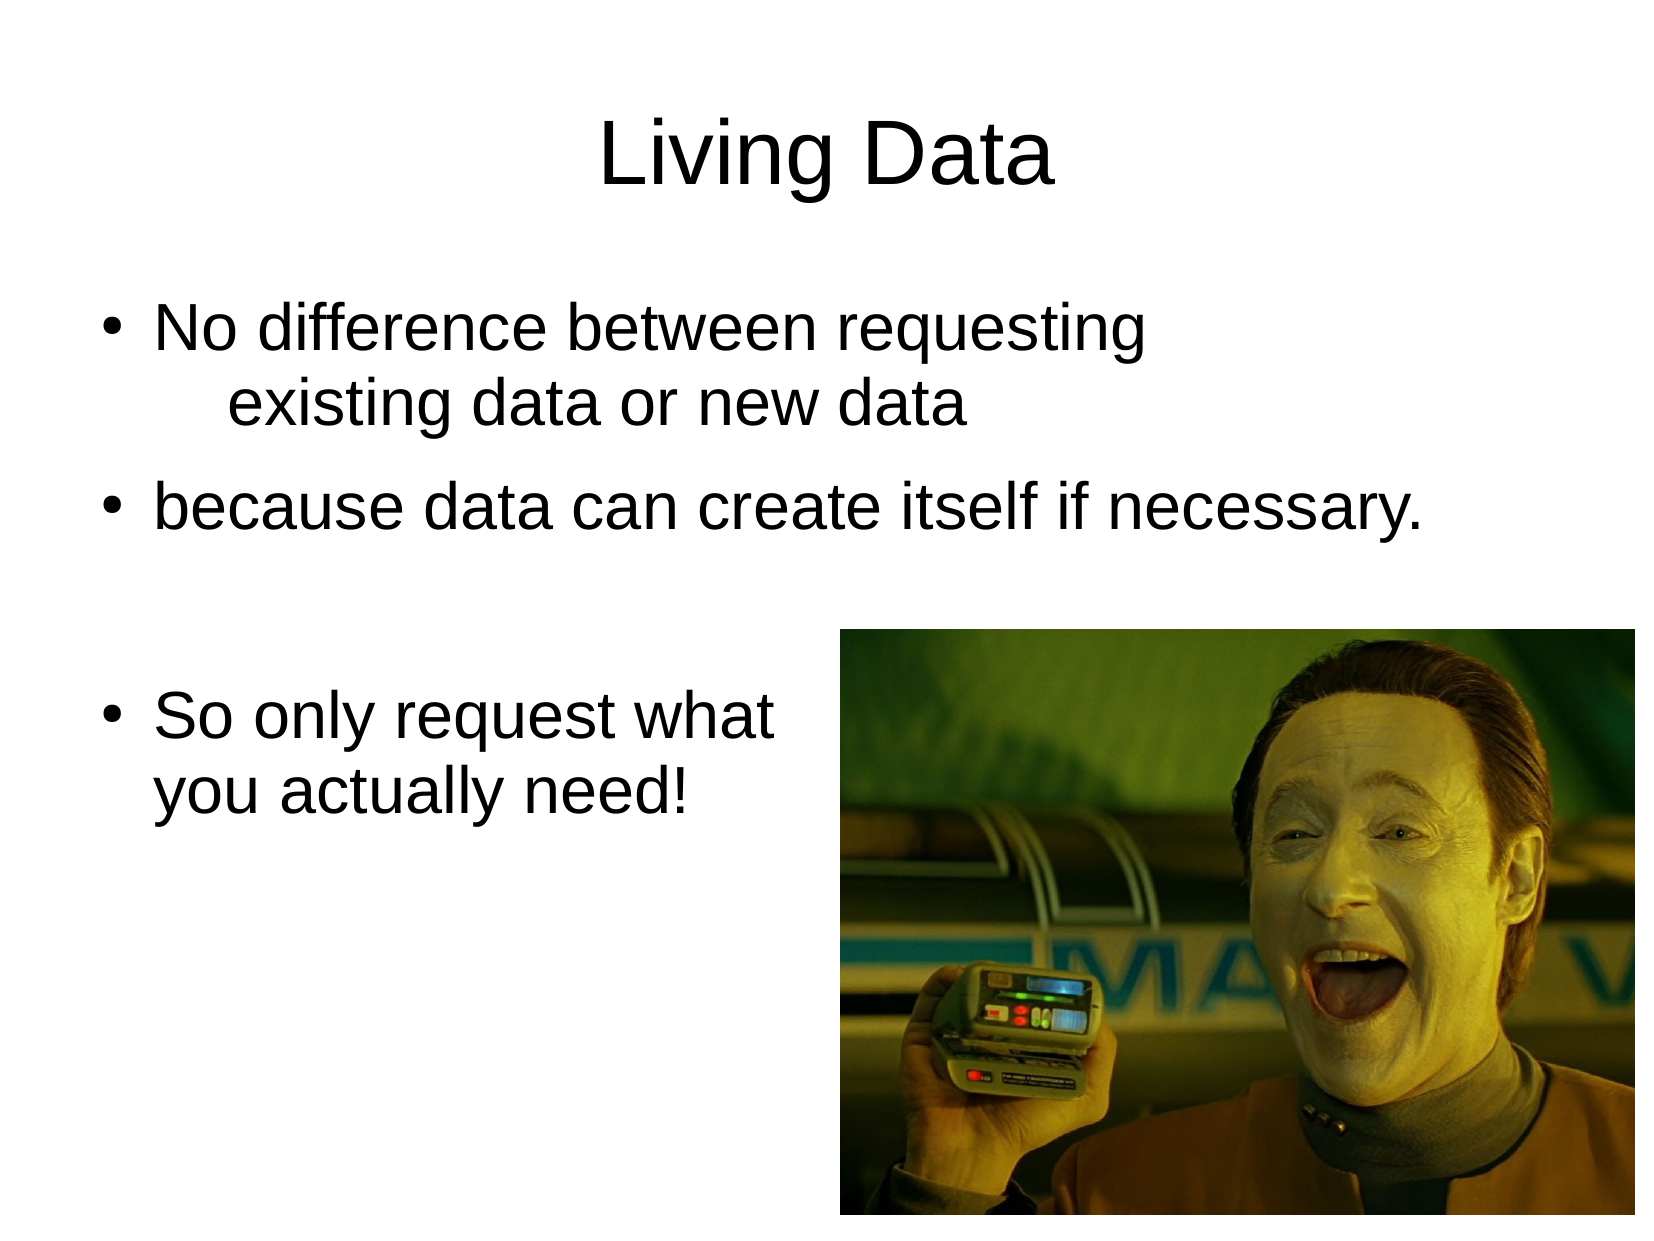

# Living Data
No difference between requesting
 existing data or new data
because data can create itself if necessary.
So only request what
you actually need!